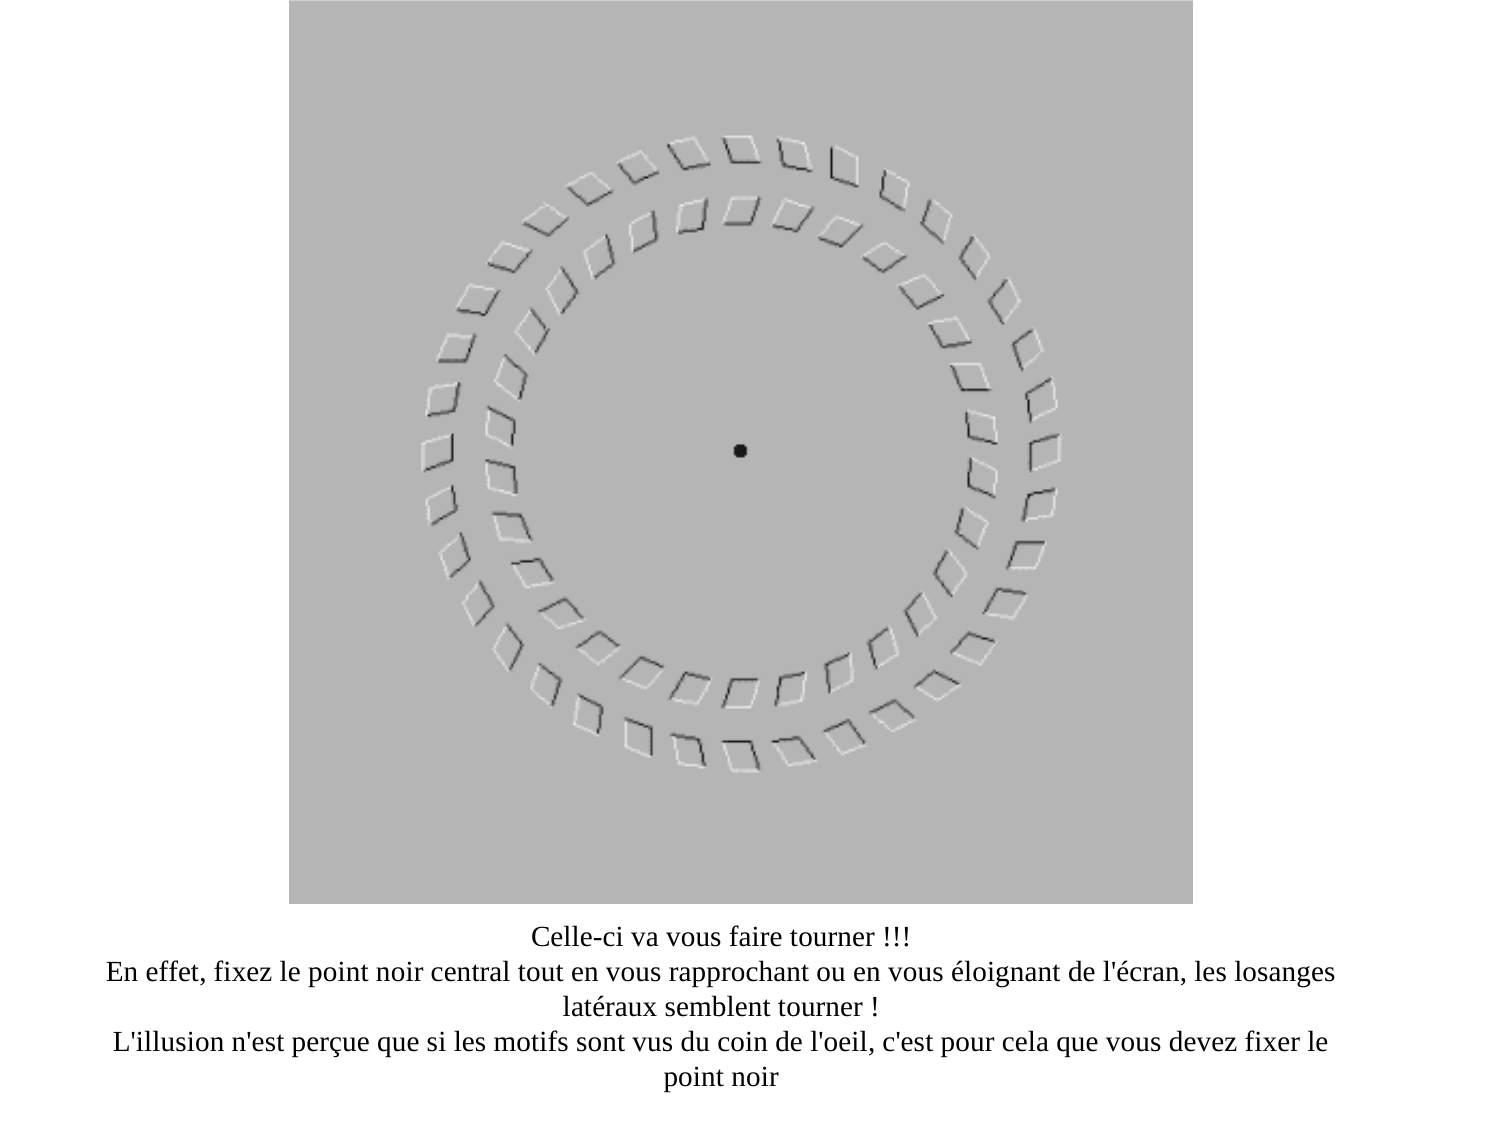

Celle-ci va vous faire tourner !!!
En effet, fixez le point noir central tout en vous rapprochant ou en vous éloignant de l'écran, les losanges latéraux semblent tourner !
L'illusion n'est perçue que si les motifs sont vus du coin de l'oeil, c'est pour cela que vous devez fixer le point noir